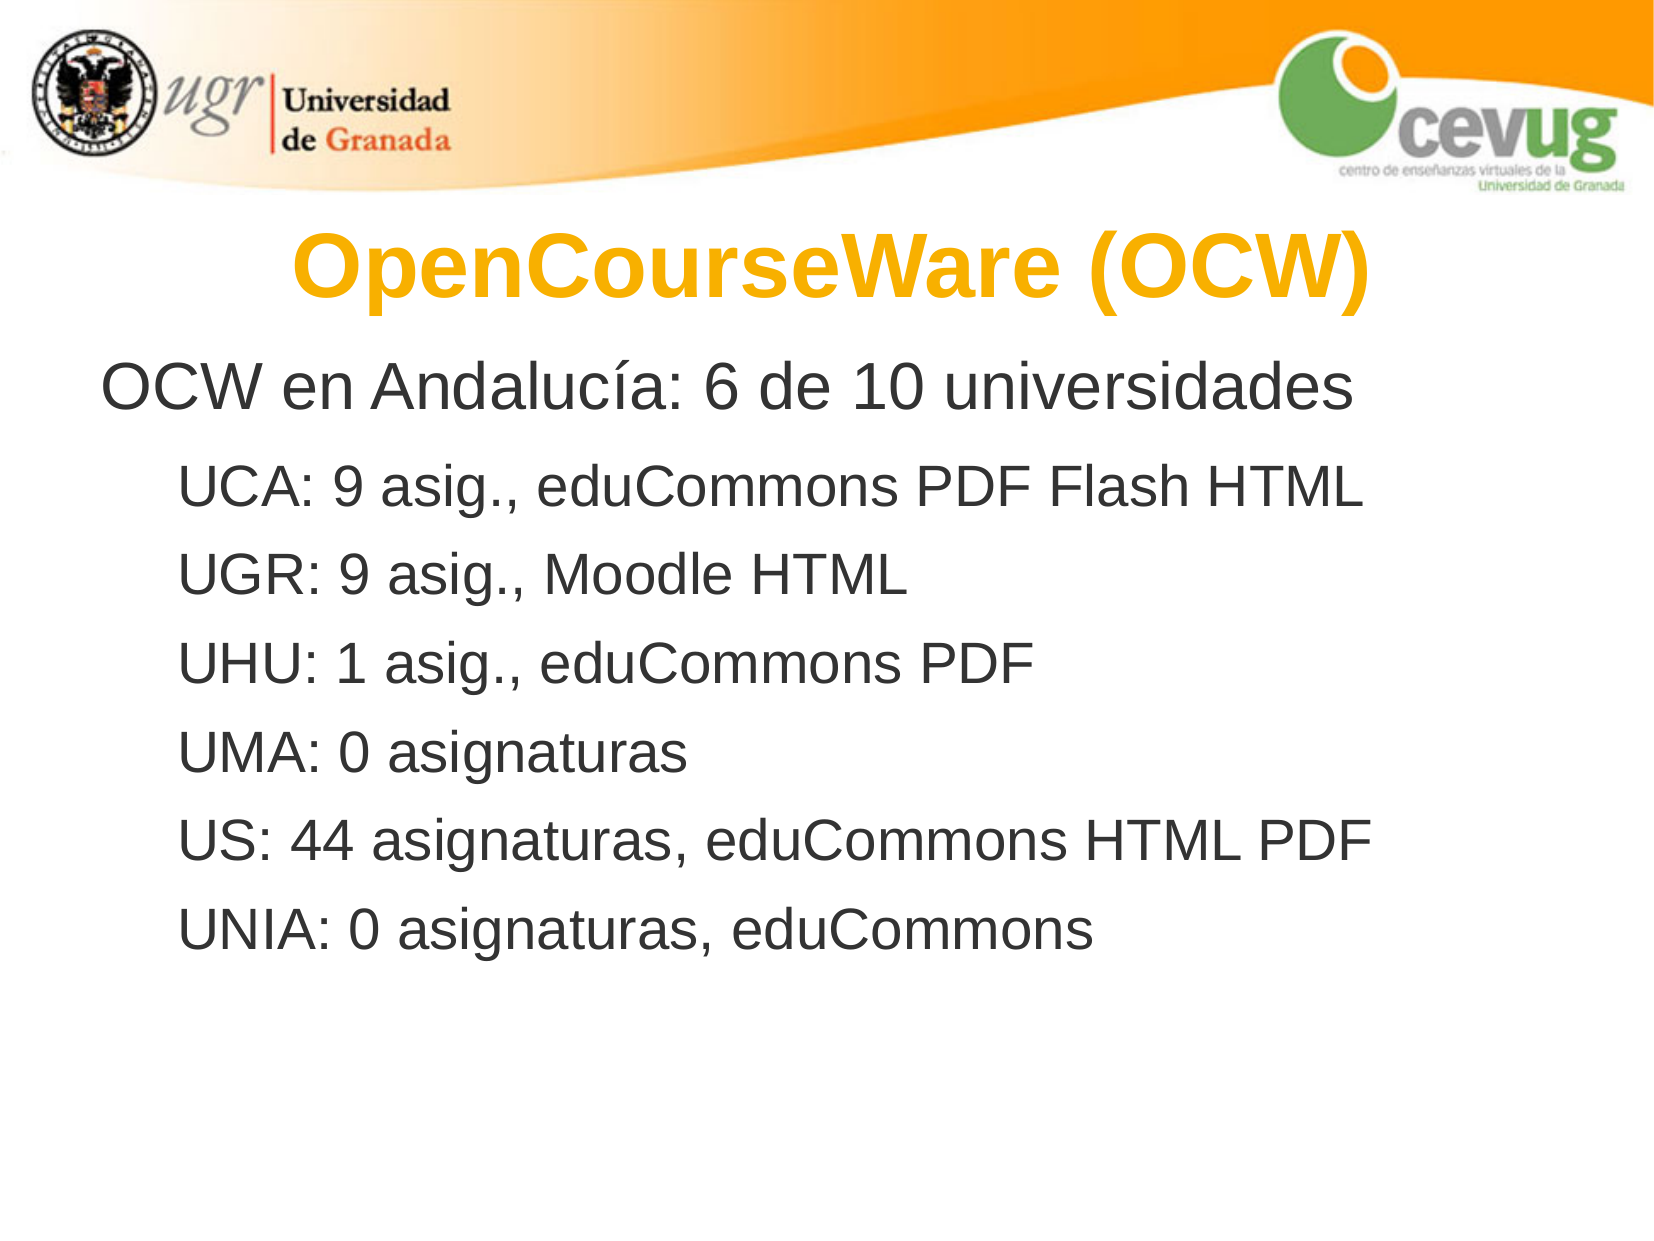

# OpenCourseWare (OCW)
OCW en Andalucía: 6 de 10 universidades
UCA: 9 asig., eduCommons PDF Flash HTML
UGR: 9 asig., Moodle HTML
UHU: 1 asig., eduCommons PDF
UMA: 0 asignaturas
US: 44 asignaturas, eduCommons HTML PDF
UNIA: 0 asignaturas, eduCommons